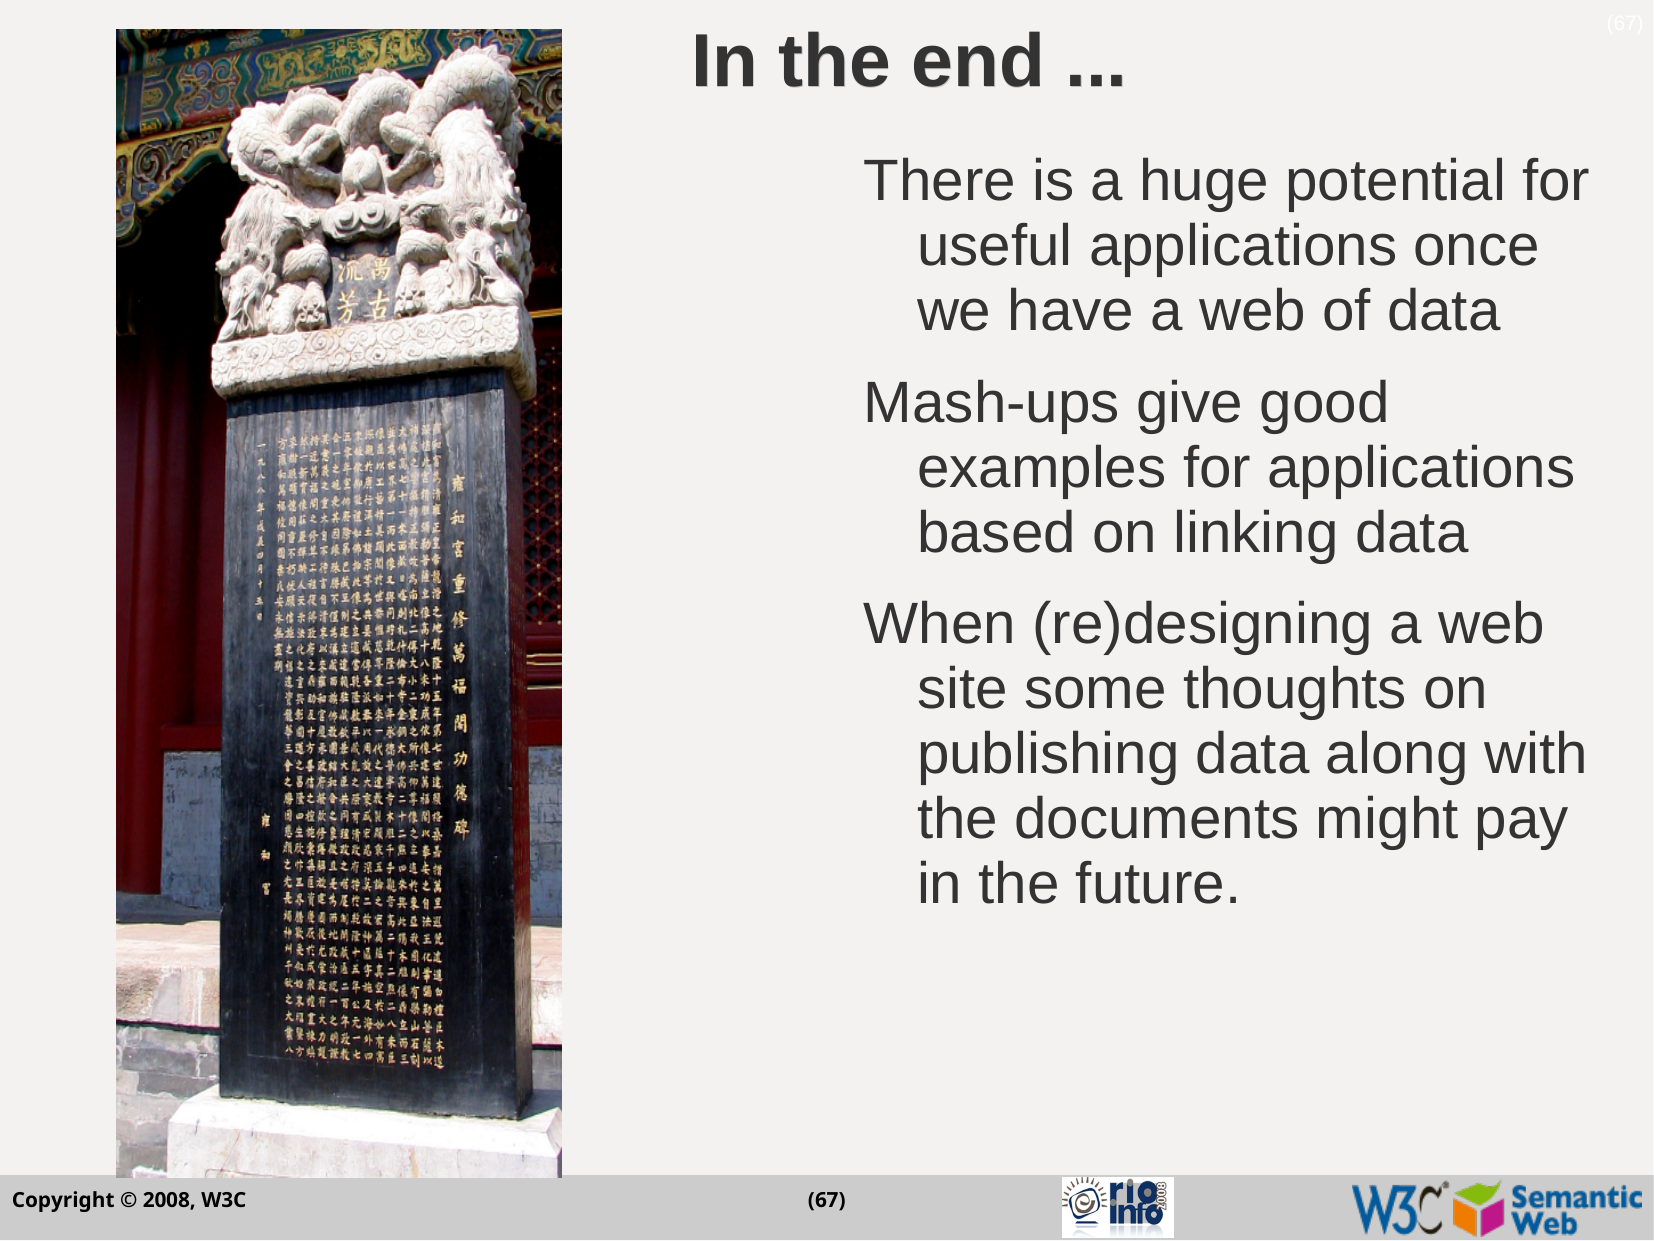

# In the end ...
There is a huge potential for useful applications once we have a web of data
Mash-ups give good examples for applications based on linking data
When (re)designing a web site some thoughts on publishing data along with the documents might pay in the future.